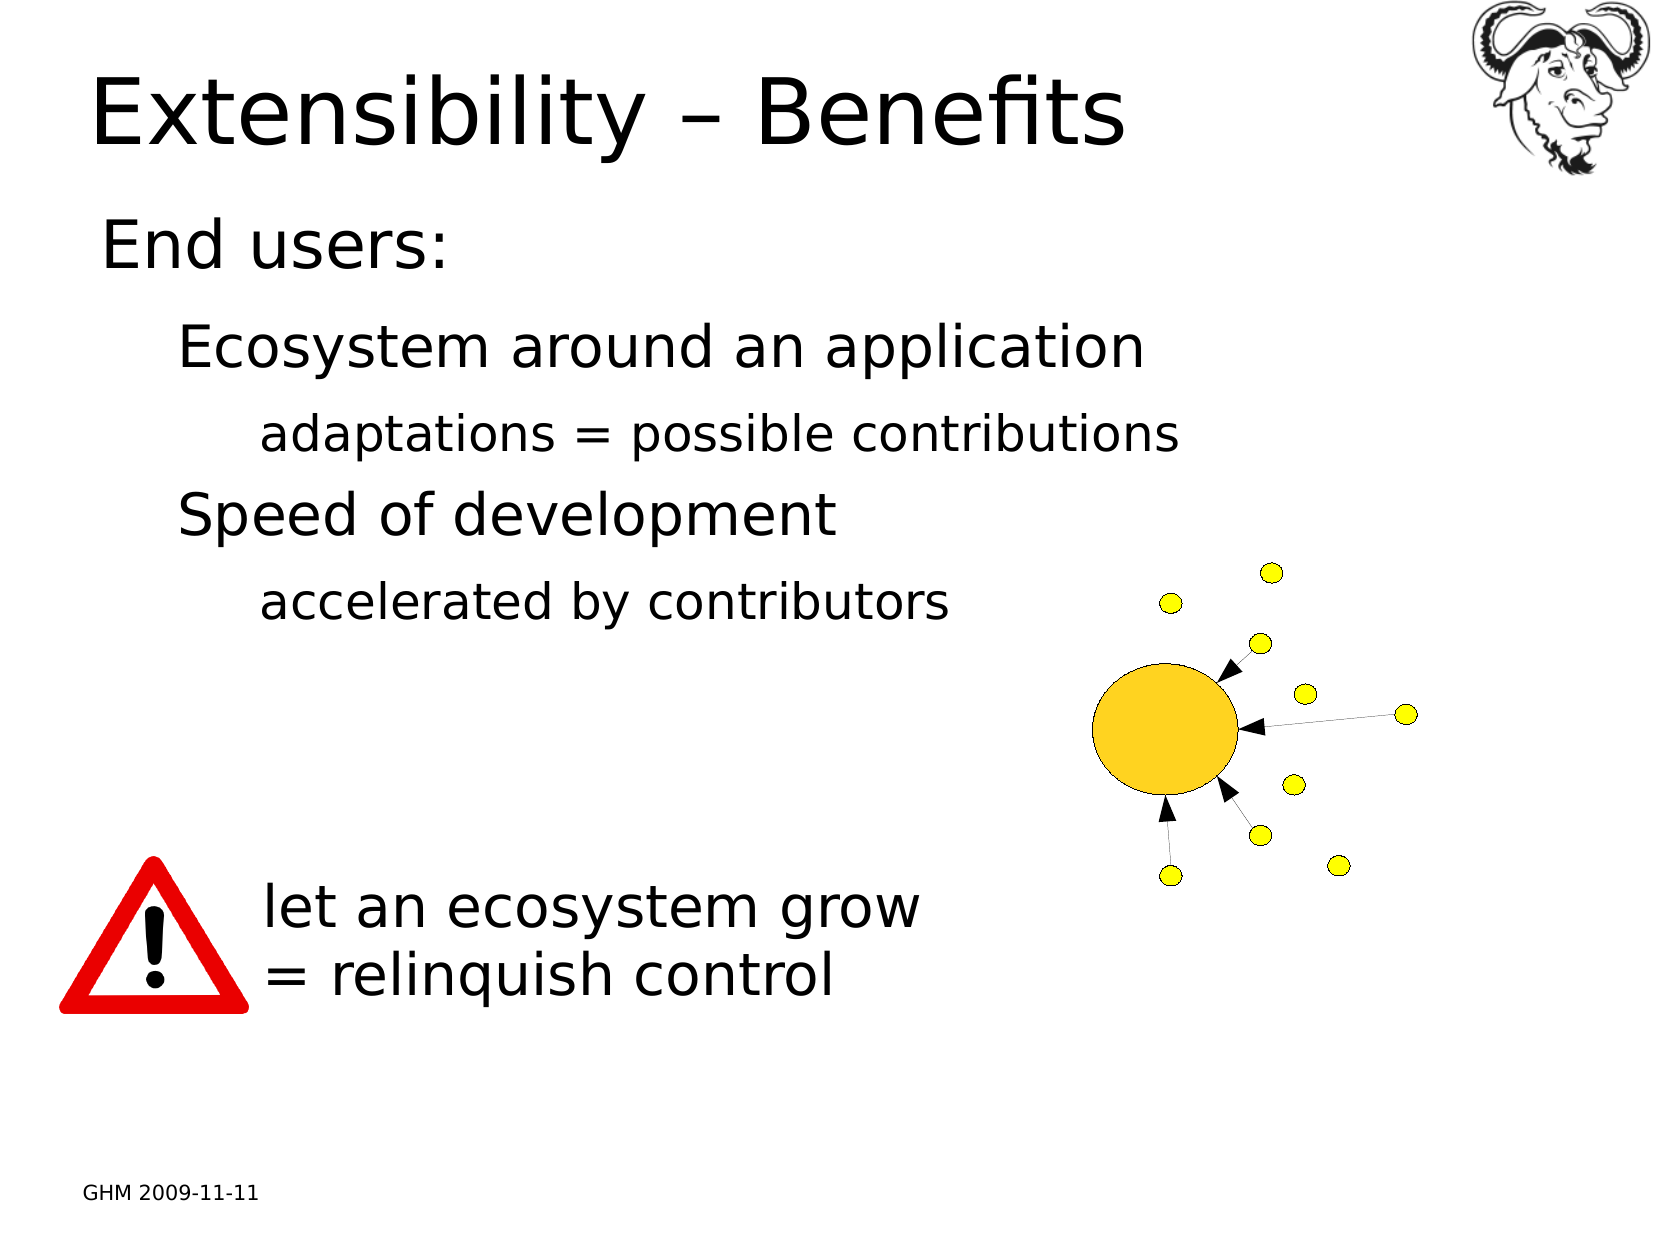

# Extensibility – Benefits
End users:
Ecosystem around an application
adaptations = possible contributions
Speed of development
accelerated by contributors
let an ecosystem grow
= relinquish control